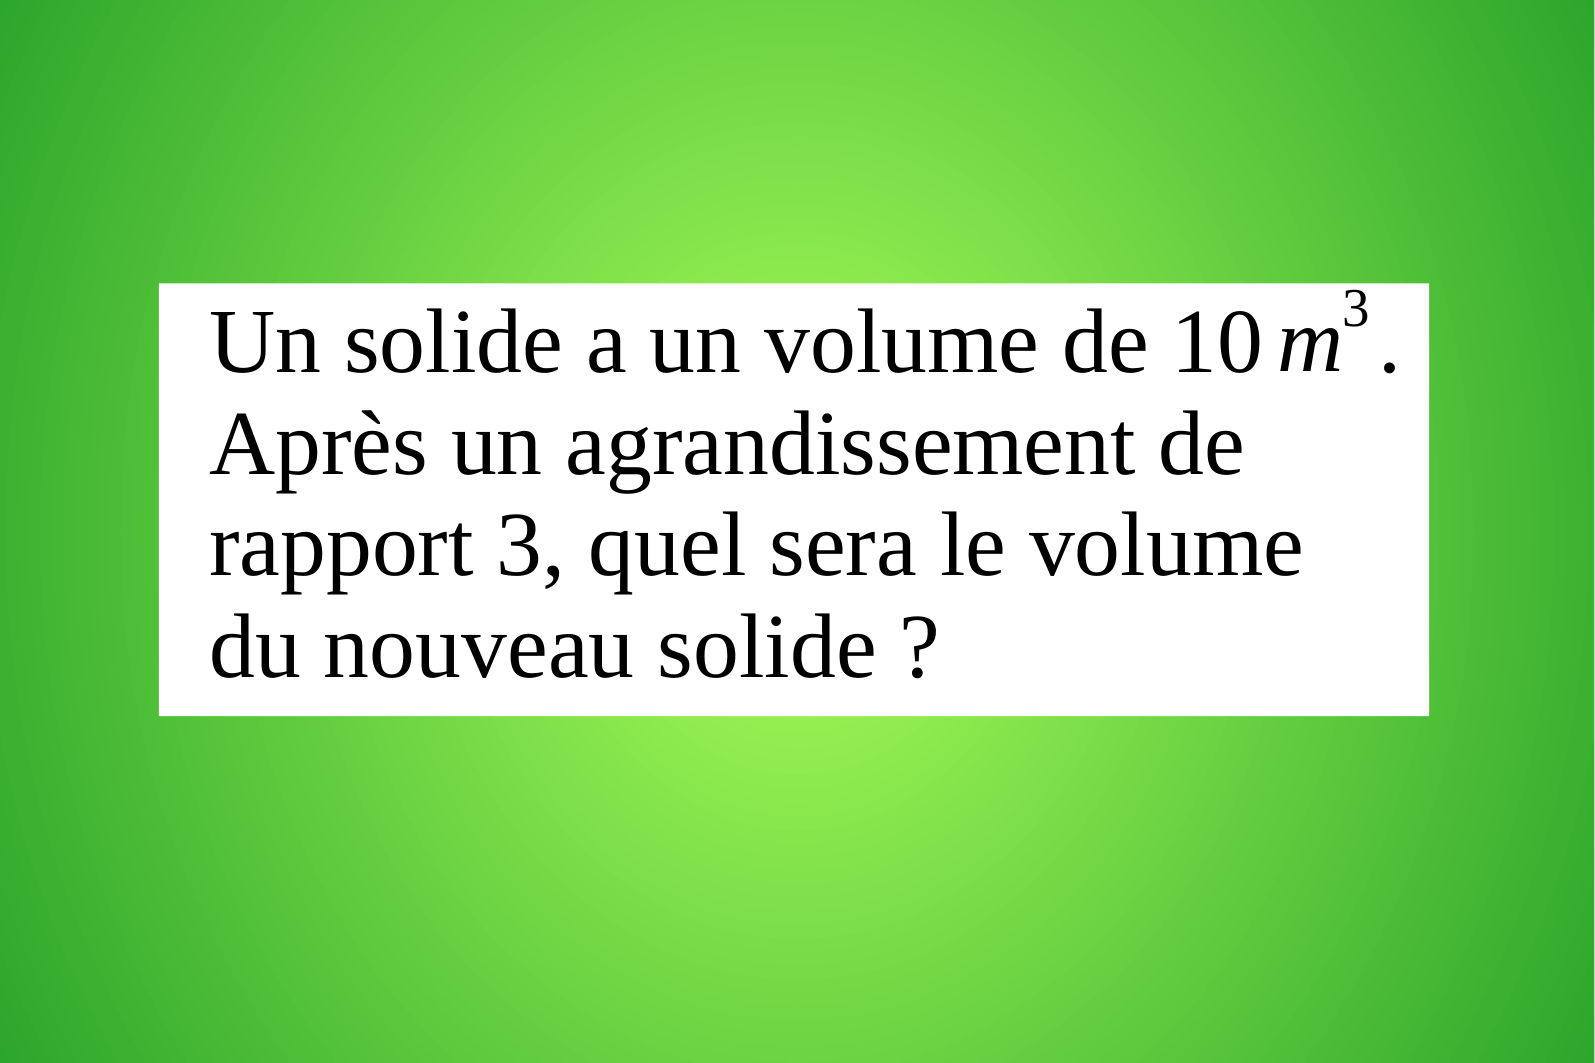

Un solide a un volume de 10 .
Après un agrandissement de
rapport 3, quel sera le volume
du nouveau solide ?